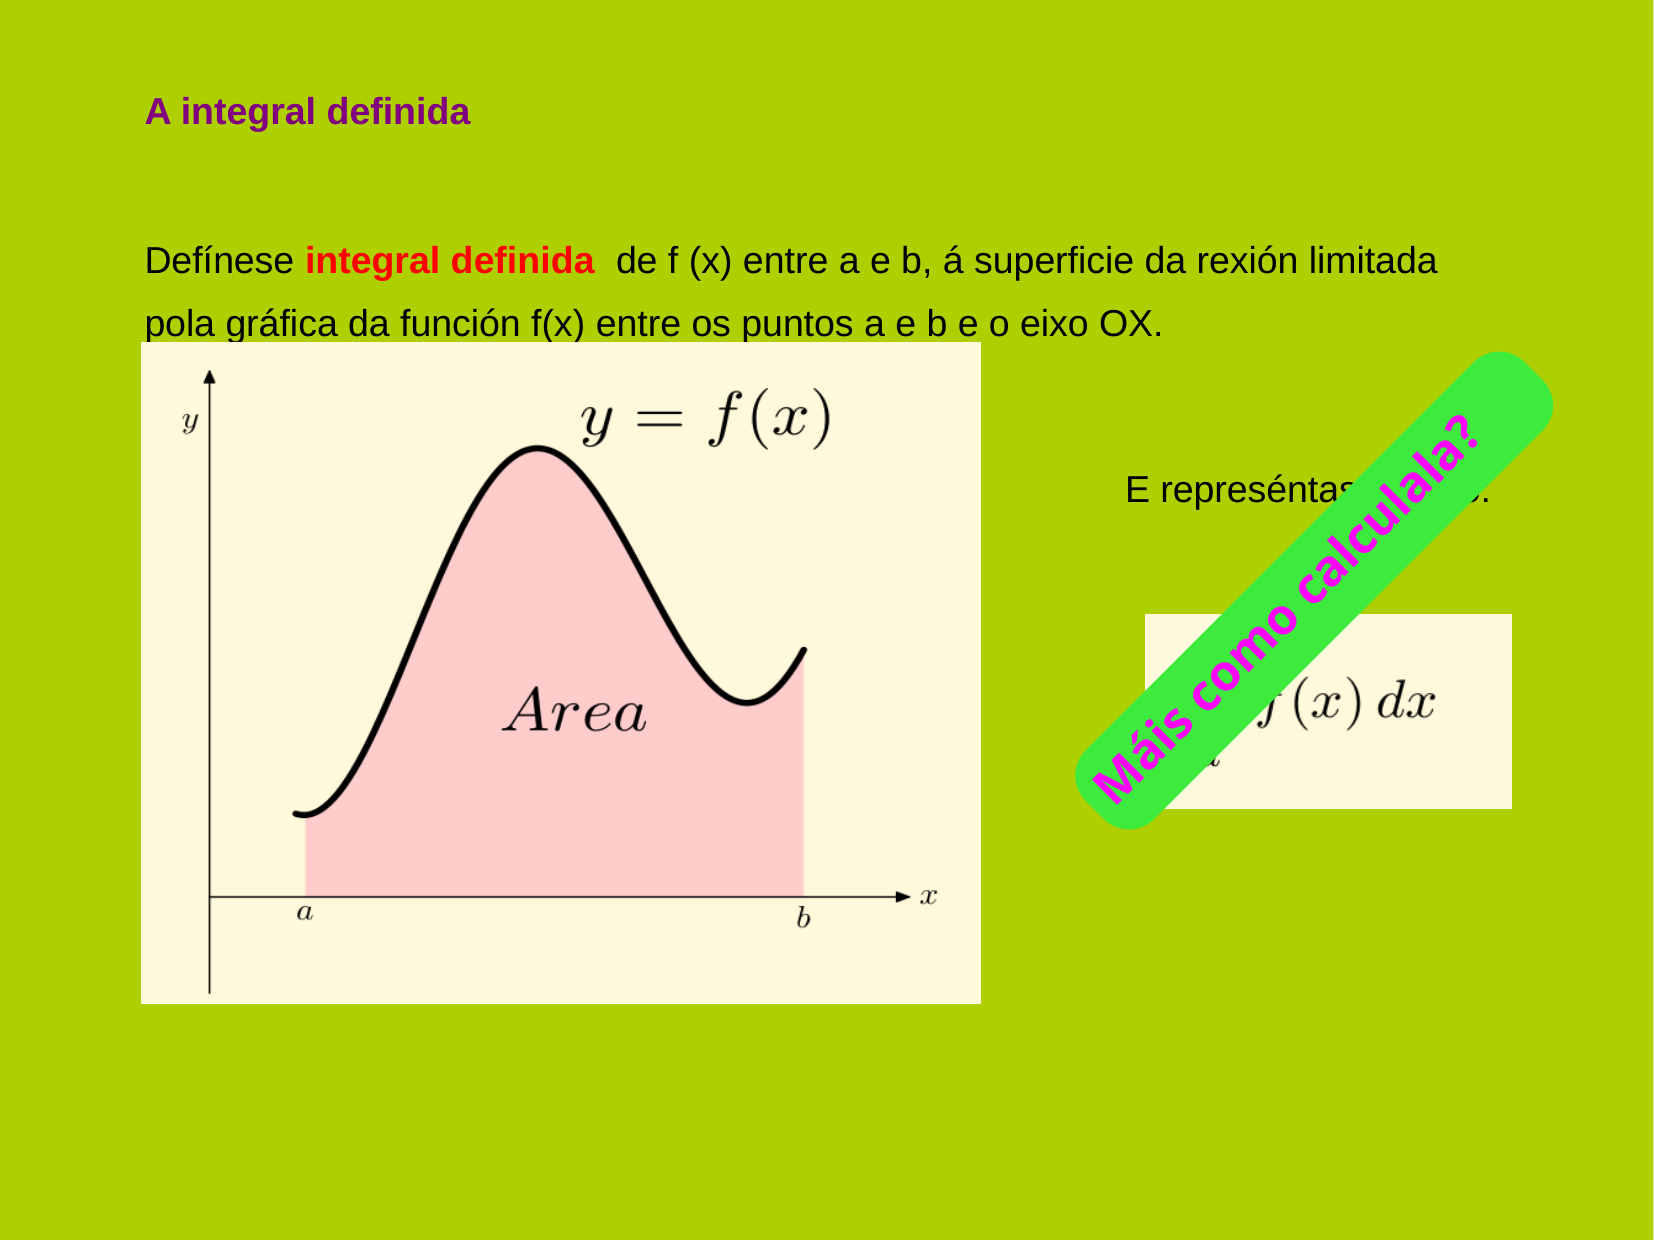

A integral definida
Defínese integral definida de f (x) entre a e b, á superficie da rexión limitada pola gráfica da función f(x) entre os puntos a e b e o eixo OX.
E represéntase como:
Máis como calculala?